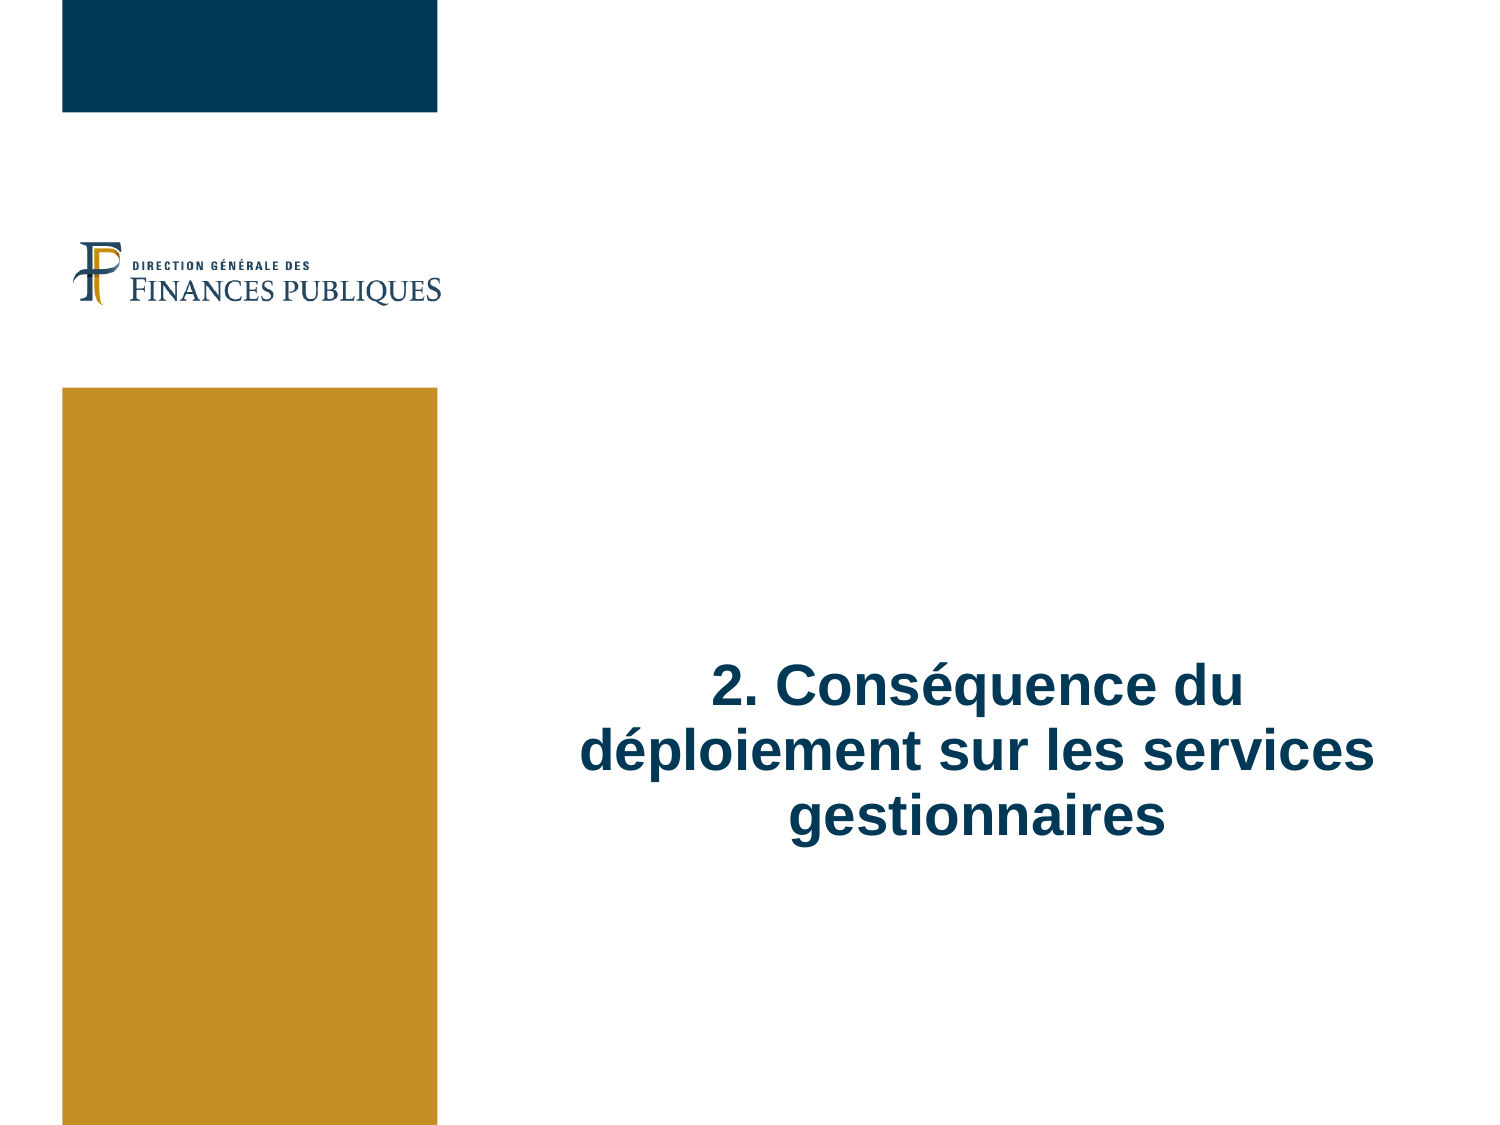

2. Conséquence du déploiement sur les services gestionnaires
#